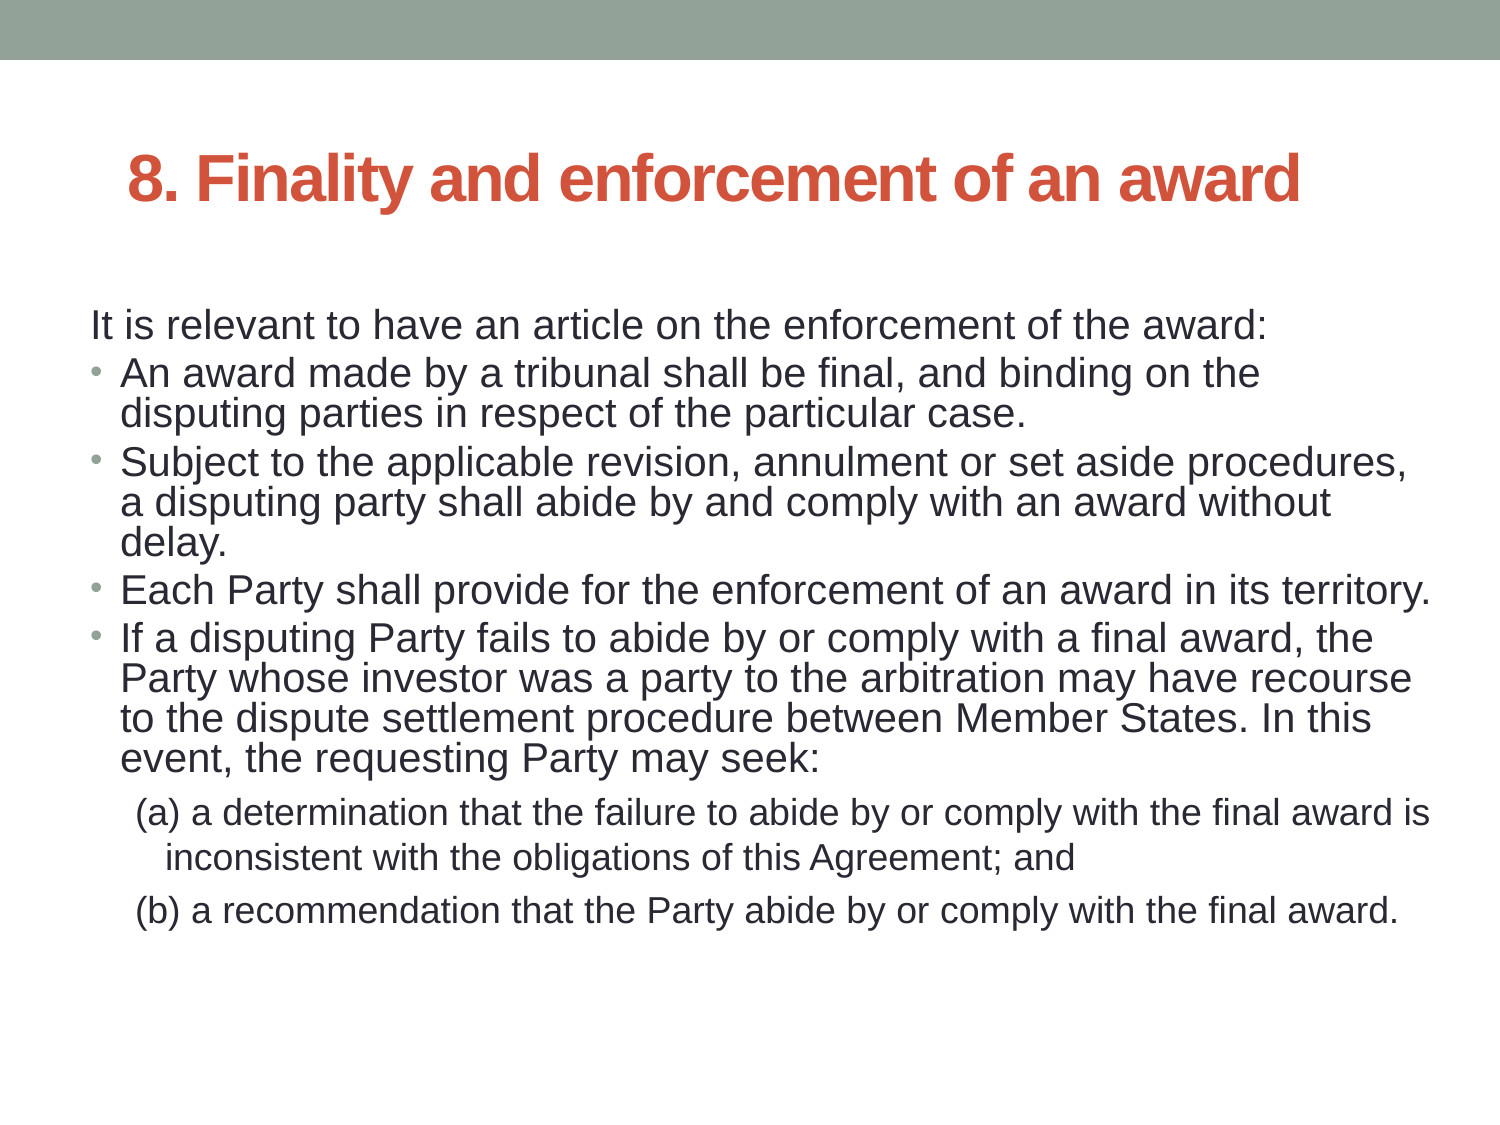

# 8. Finality and enforcement of an award
It is relevant to have an article on the enforcement of the award:
An award made by a tribunal shall be final, and binding on the disputing parties in respect of the particular case.
Subject to the applicable revision, annulment or set aside procedures, a disputing party shall abide by and comply with an award without delay.
Each Party shall provide for the enforcement of an award in its territory.
If a disputing Party fails to abide by or comply with a final award, the Party whose investor was a party to the arbitration may have recourse to the dispute settlement procedure between Member States. In this event, the requesting Party may seek:
(a) a determination that the failure to abide by or comply with the final award is inconsistent with the obligations of this Agreement; and
(b) a recommendation that the Party abide by or comply with the final award.